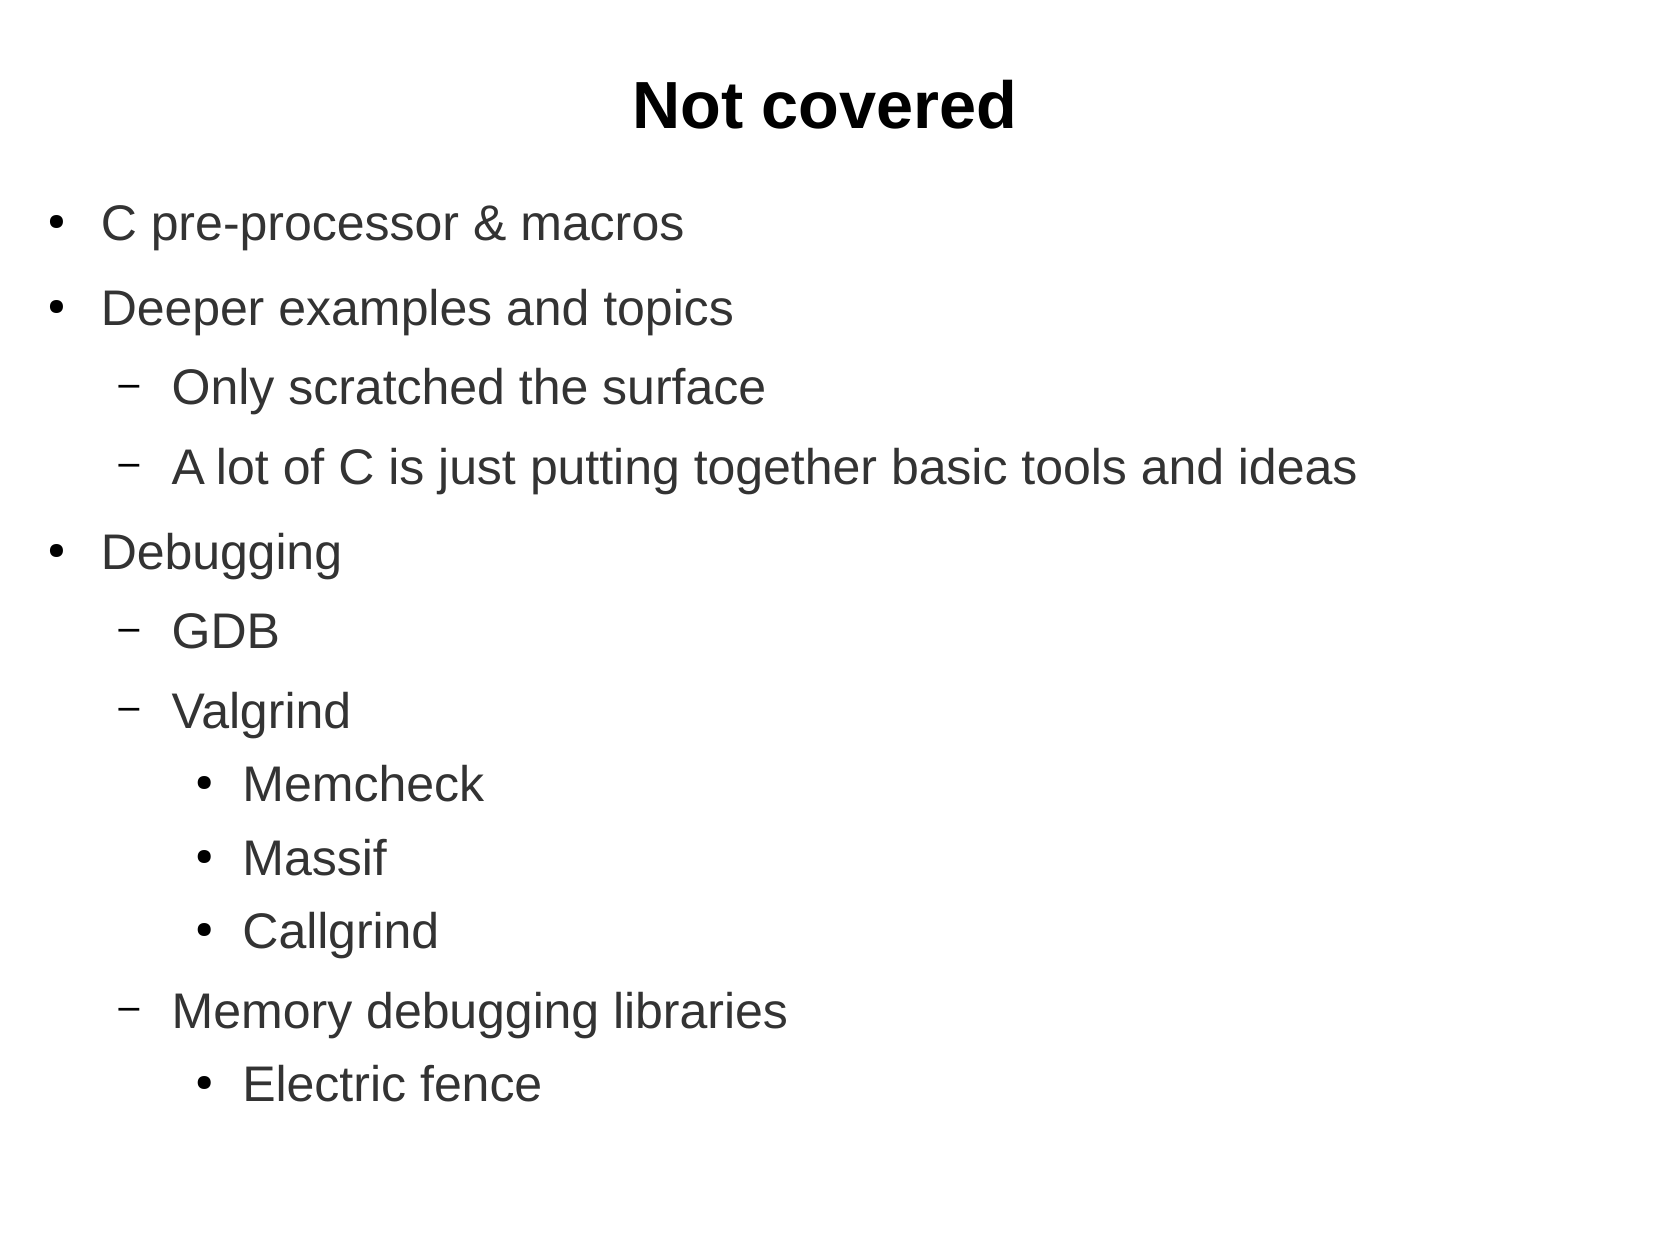

# Not covered
C pre-processor & macros
Deeper examples and topics
Only scratched the surface
A lot of C is just putting together basic tools and ideas
Debugging
GDB
Valgrind
Memcheck
Massif
Callgrind
Memory debugging libraries
Electric fence